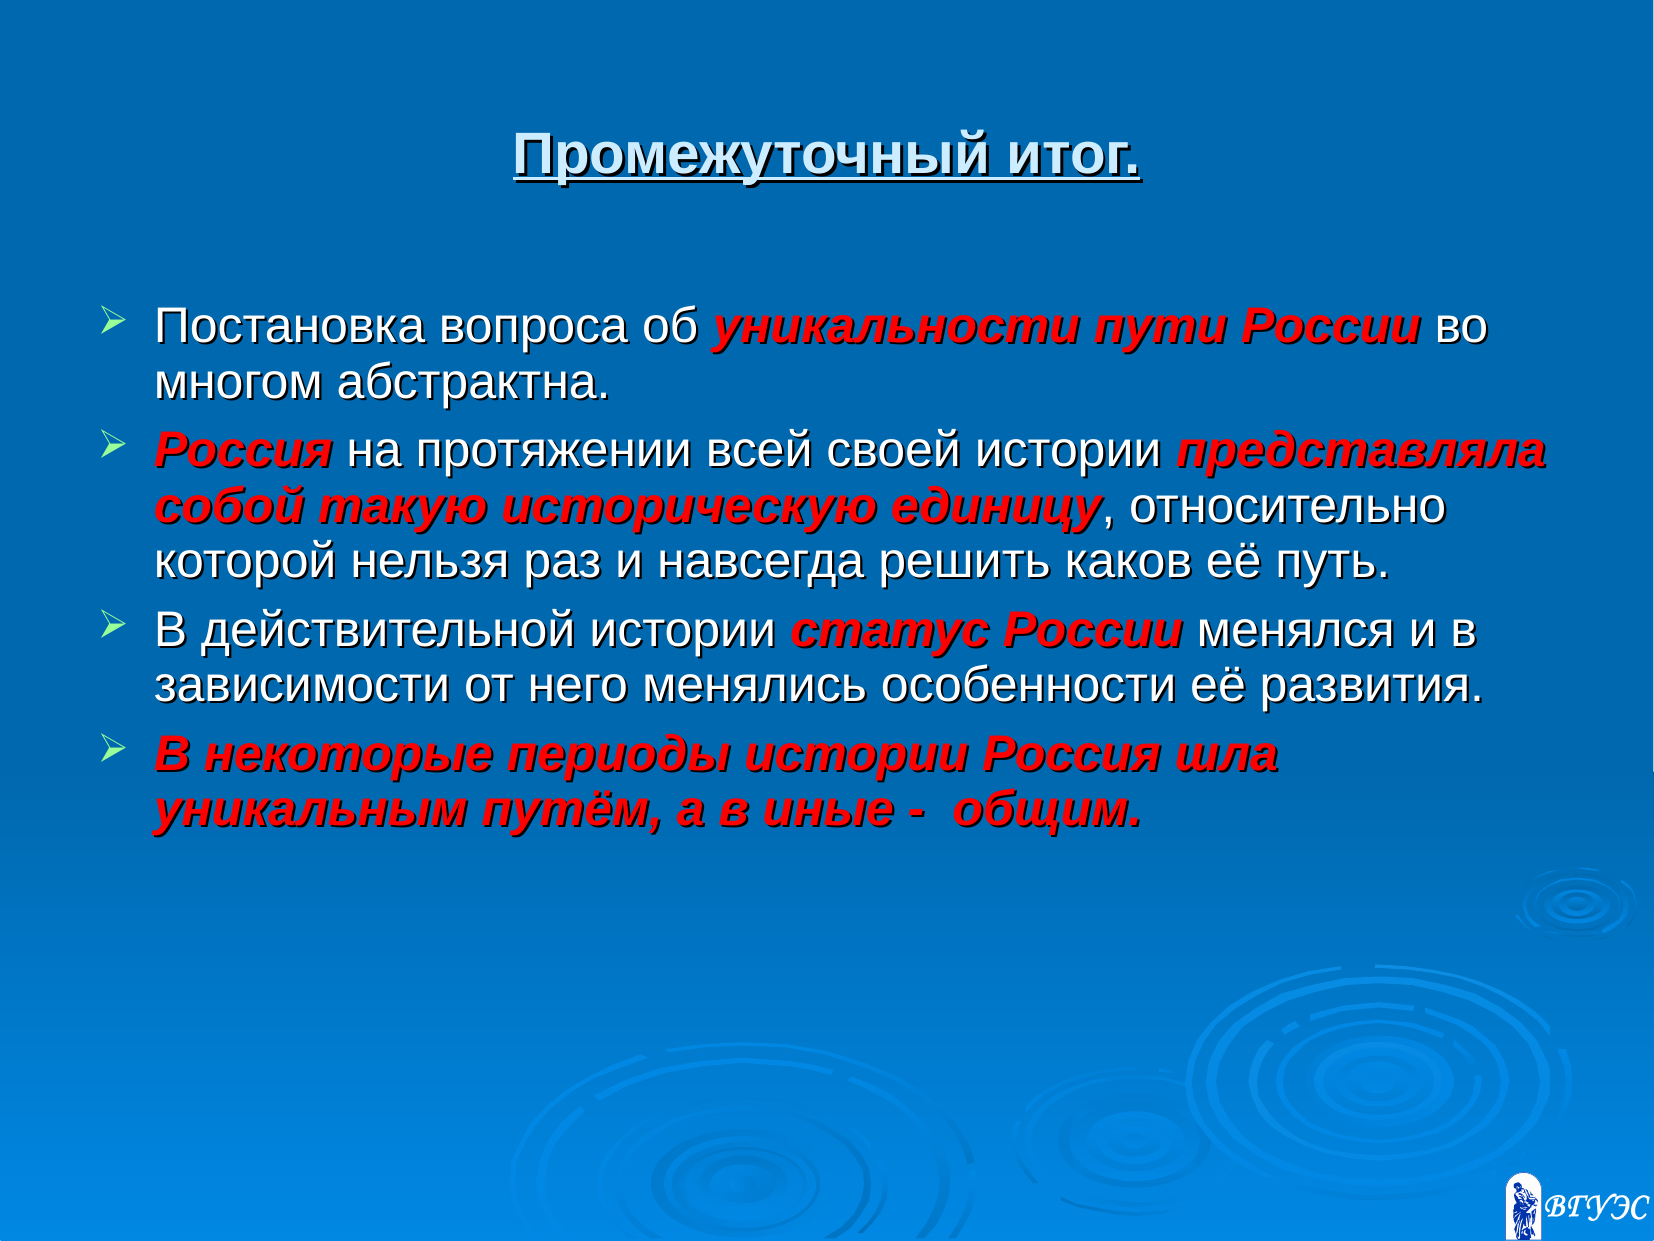

# Промежуточный итог.
Постановка вопроса об уникальности пути России во многом абстрактна.
Россия на протяжении всей своей истории представляла собой такую историческую единицу, относительно которой нельзя раз и навсегда решить каков её путь.
В действительной истории статус России менялся и в зависимости от него менялись особенности её развития.
В некоторые периоды истории Россия шла уникальным путём, а в иные - общим.